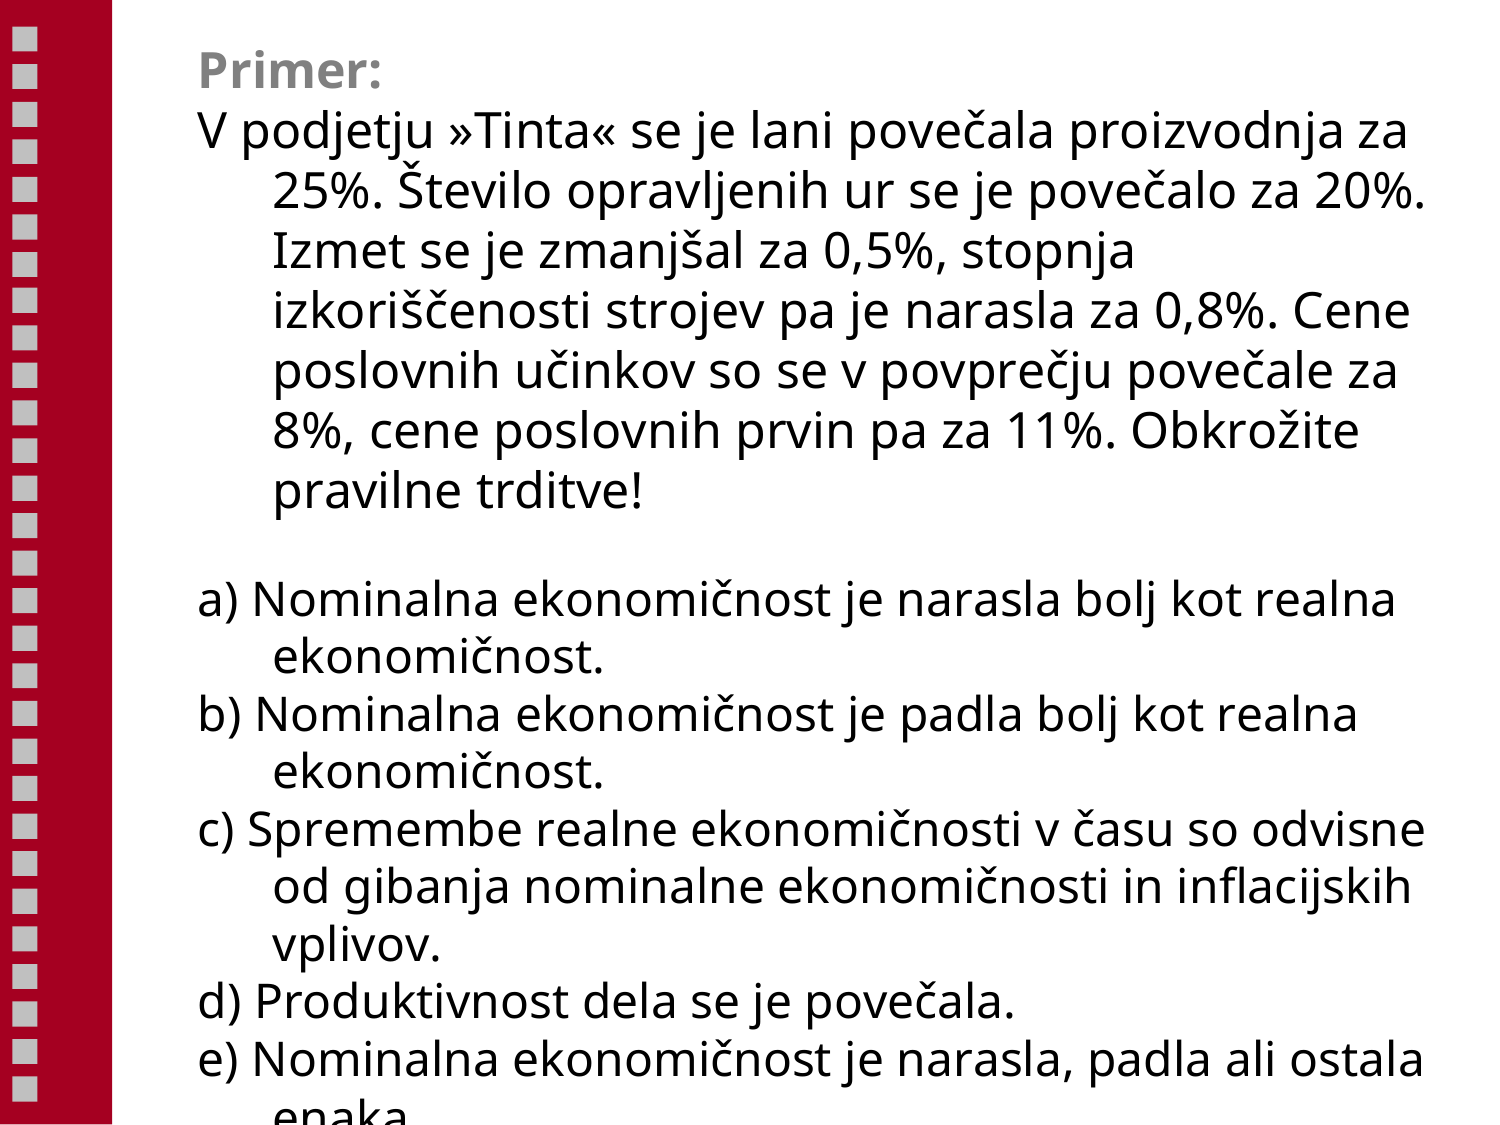

Primer:
V podjetju »Tinta« se je lani povečala proizvodnja za 25%. Število opravljenih ur se je povečalo za 20%. Izmet se je zmanjšal za 0,5%, stopnja izkoriščenosti strojev pa je narasla za 0,8%. Cene poslovnih učinkov so se v povprečju povečale za 8%, cene poslovnih prvin pa za 11%. Obkrožite pravilne trditve!
a) Nominalna ekonomičnost je narasla bolj kot realna ekonomičnost.
b) Nominalna ekonomičnost je padla bolj kot realna ekonomičnost.
c) Spremembe realne ekonomičnosti v času so odvisne od gibanja nominalne ekonomičnosti in inflacijskih vplivov.
d) Produktivnost dela se je povečala.
e) Nominalna ekonomičnost je narasla, padla ali ostala enaka.